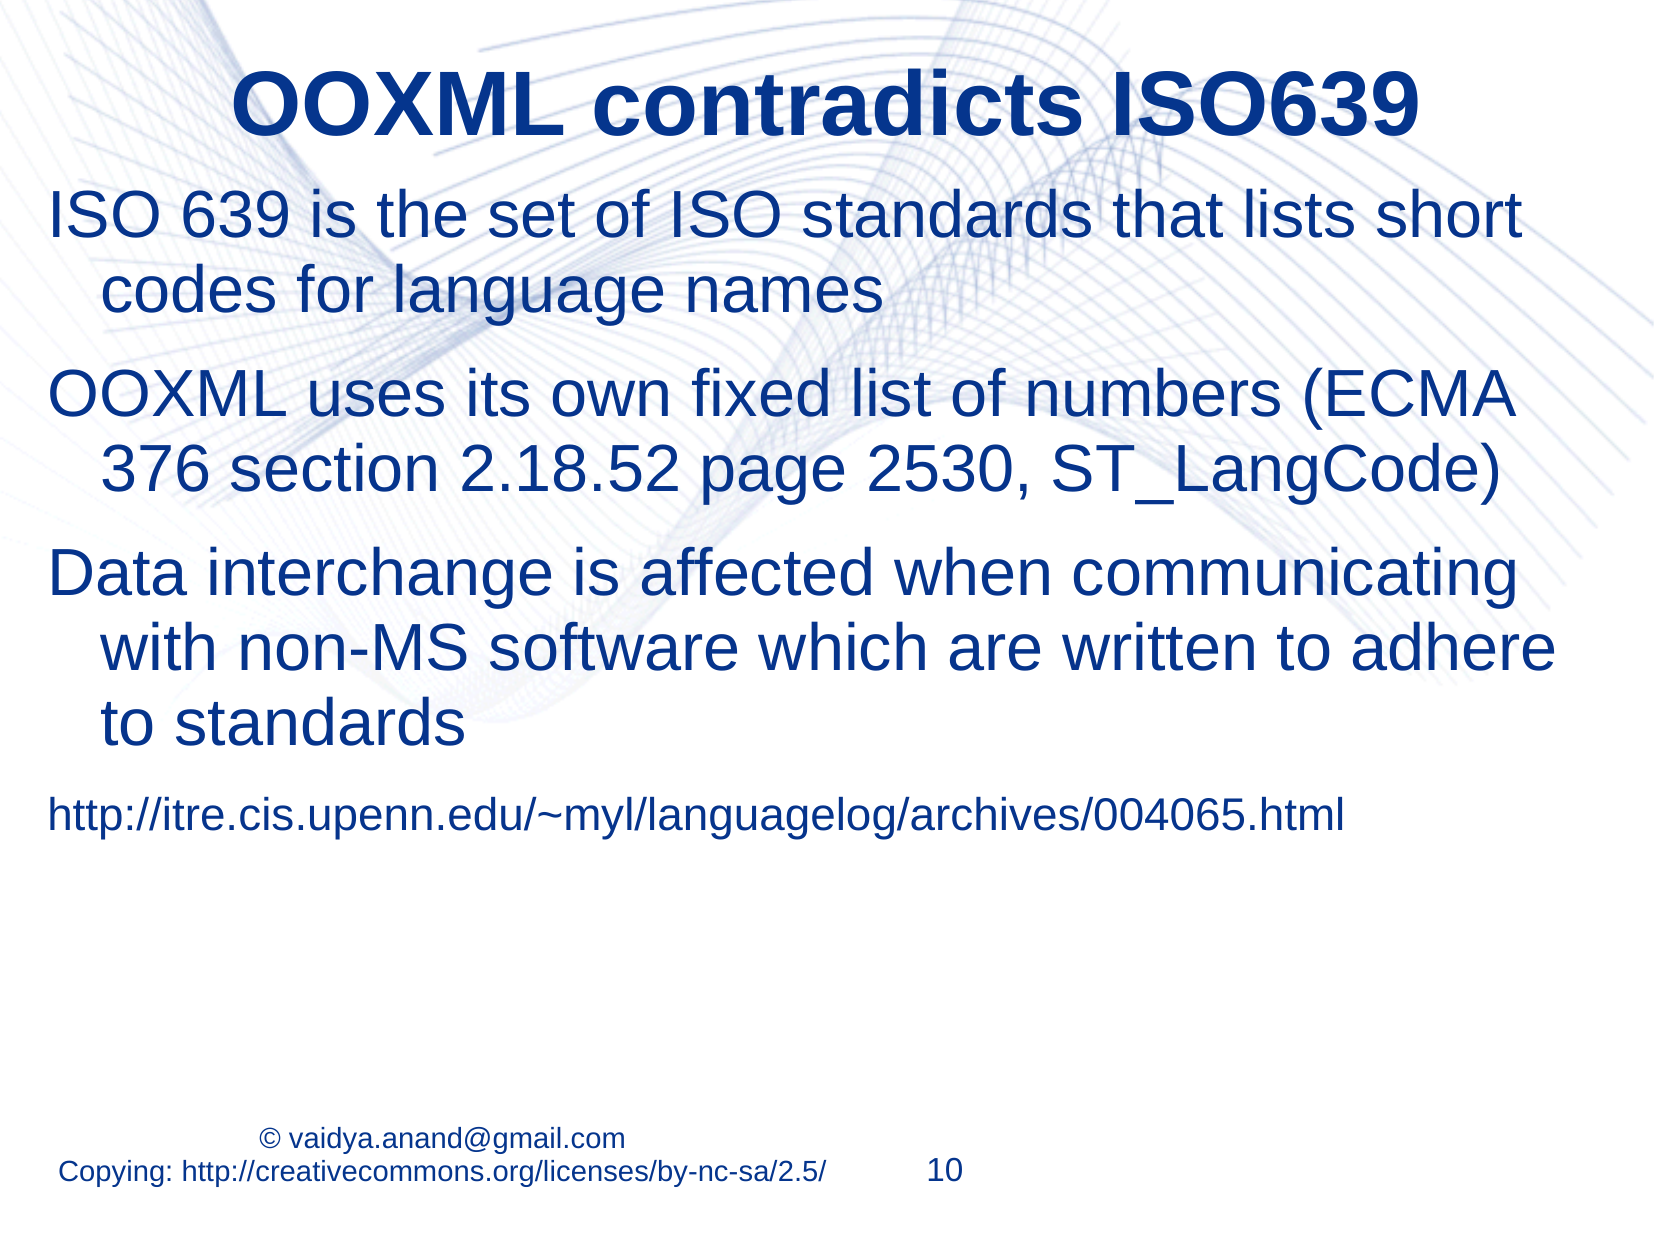

# OOXML contradicts ISO639
ISO 639 is the set of ISO standards that lists short codes for language names
OOXML uses its own fixed list of numbers (ECMA 376 section 2.18.52 page 2530, ST_LangCode)
Data interchange is affected when communicating with non-MS software which are written to adhere to standards
http://itre.cis.upenn.edu/~myl/languagelog/archives/004065.html
http://www.broffice.org
10